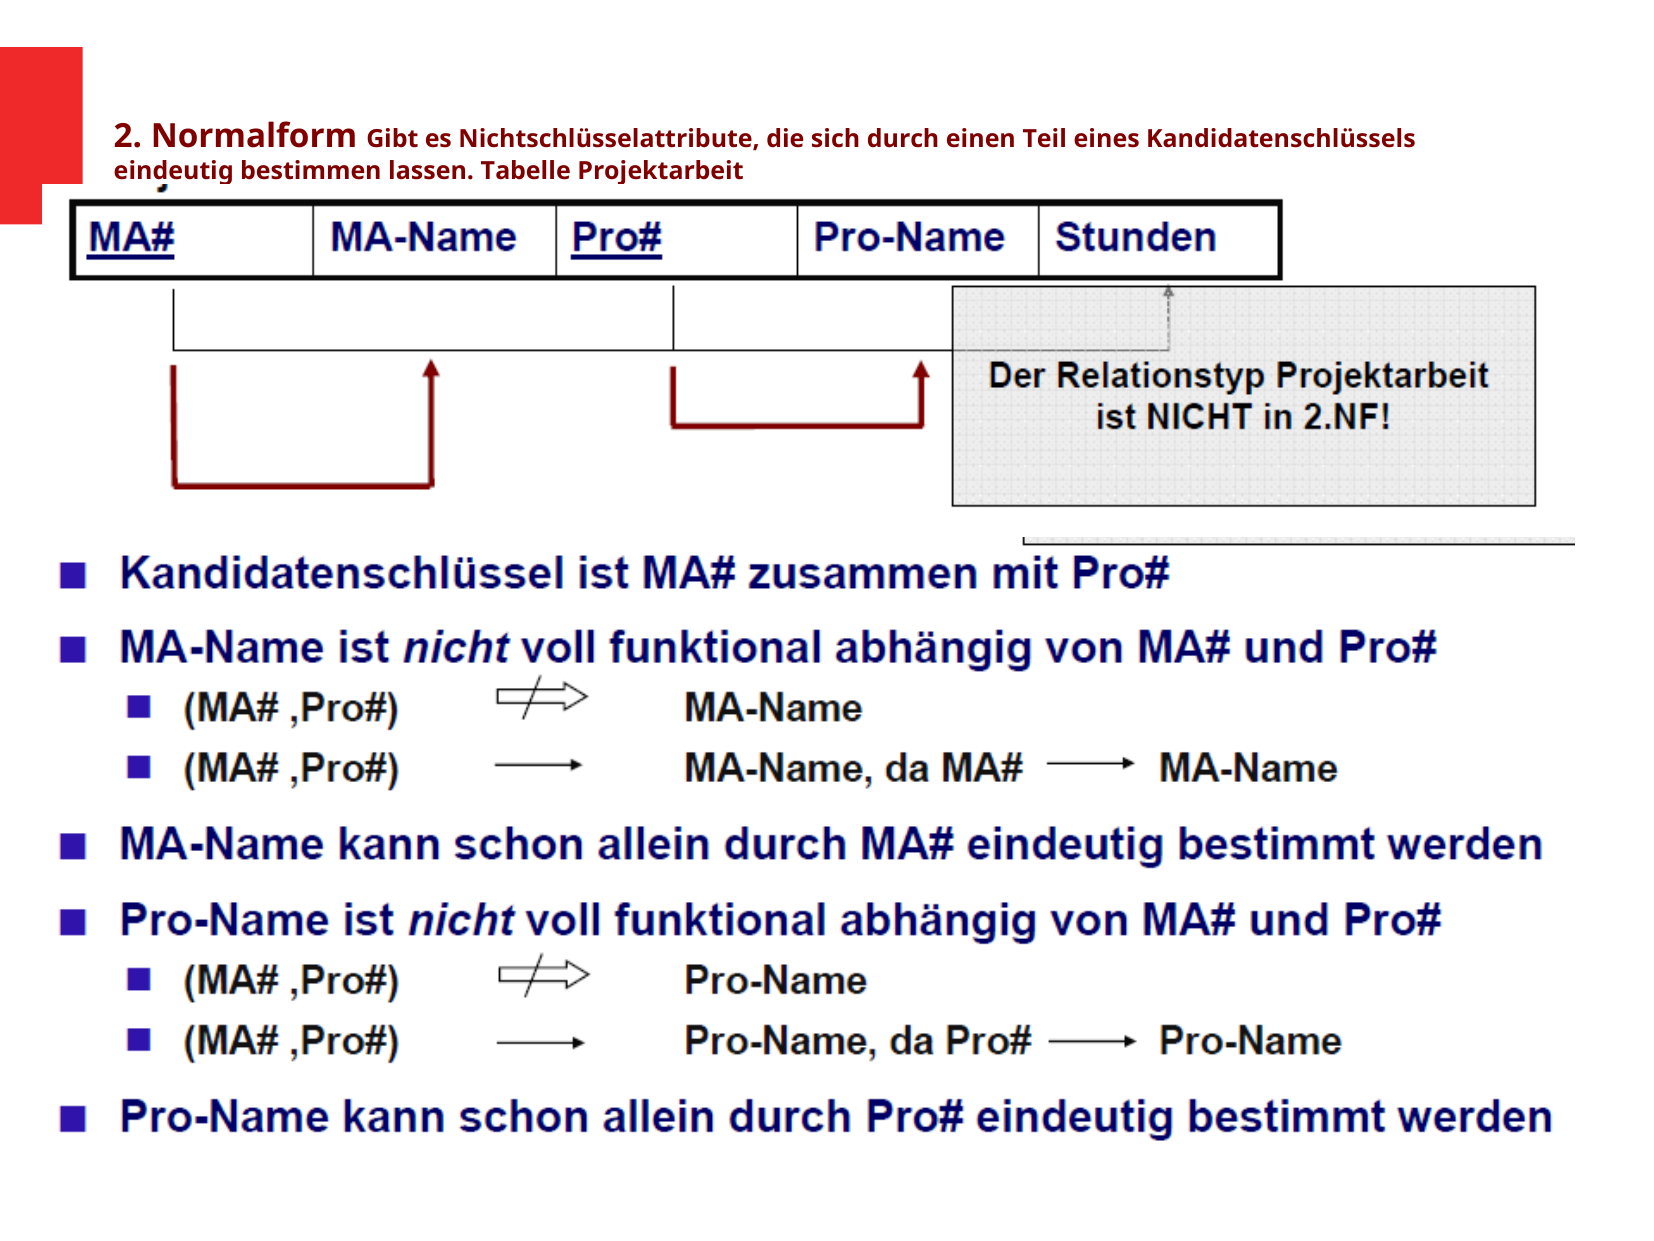

# 2. Normalform Gibt es Nichtschlüsselattribute, die sich durch einen Teil eines Kandidatenschlüssels eindeutig bestimmen lassen. Tabelle Projektarbeit
34
Folie